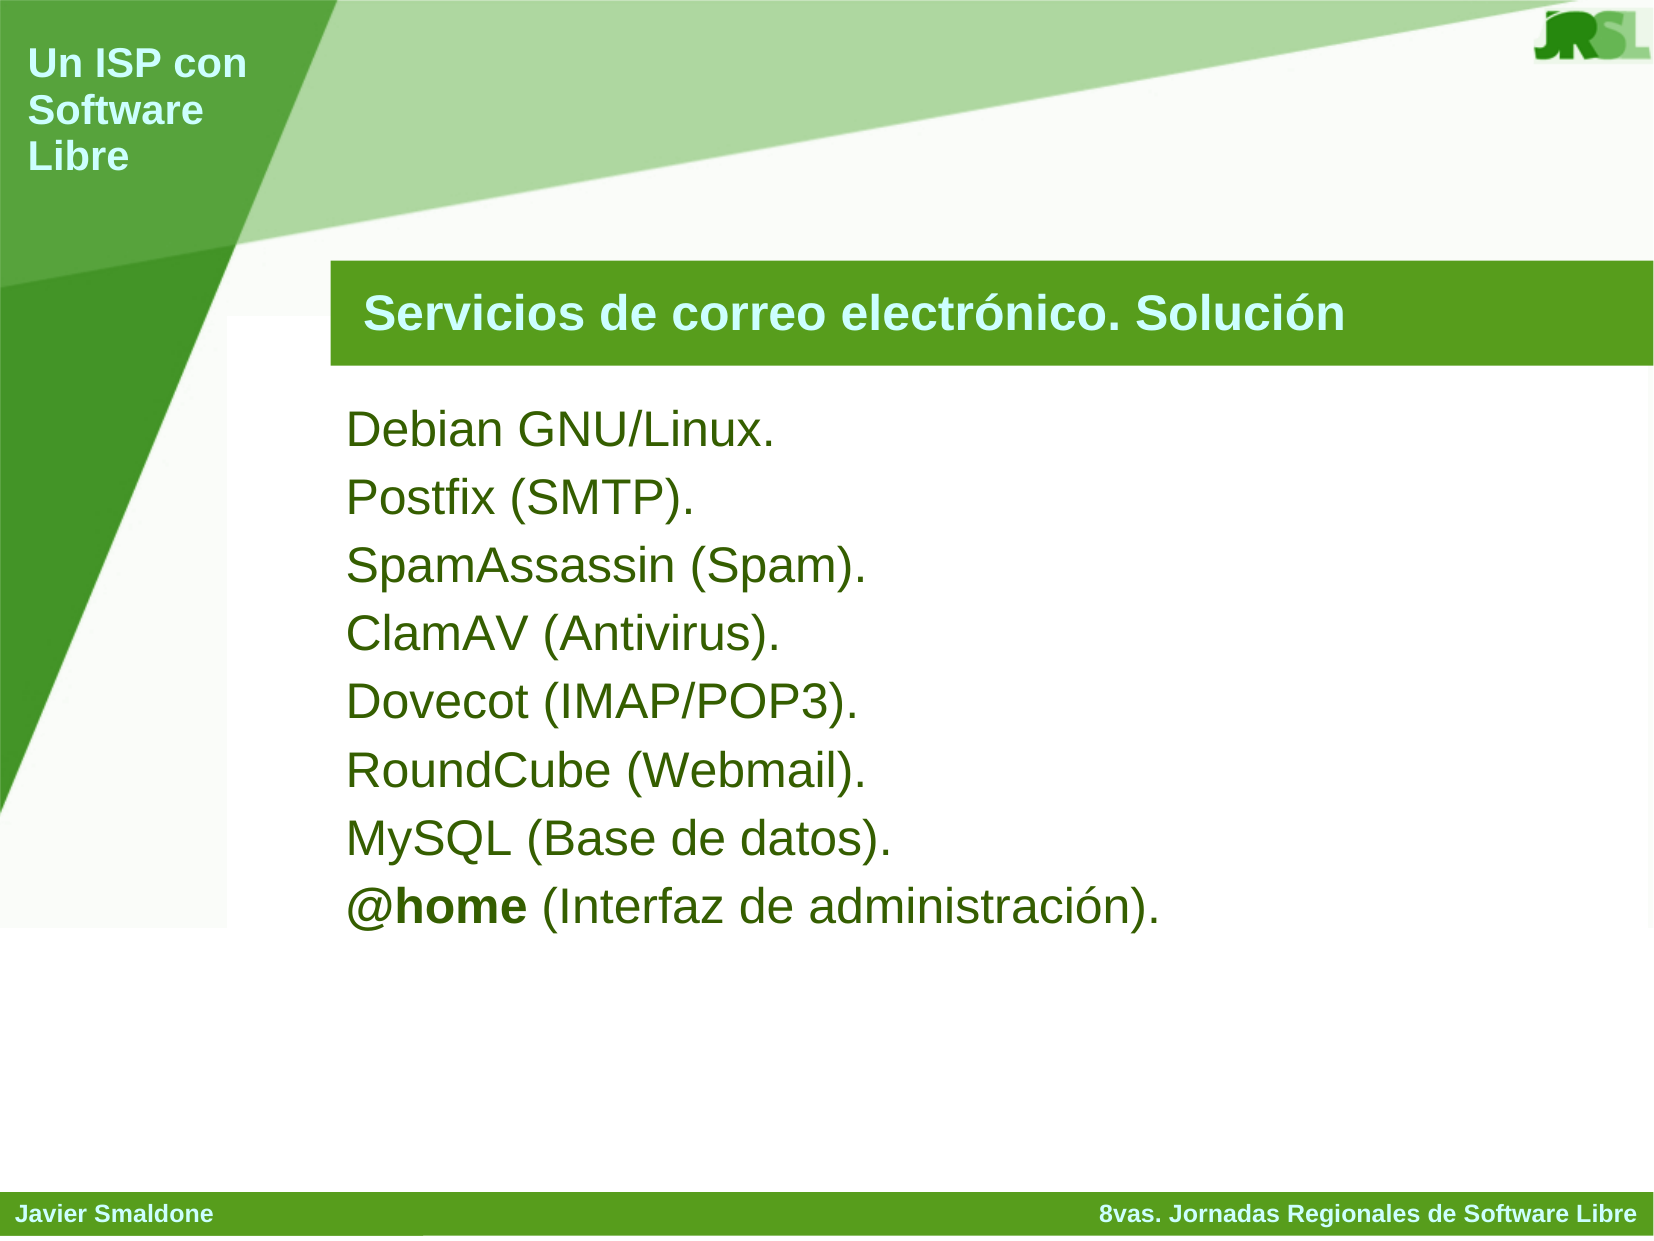

# Servicios de correo electrónico. Solución
Debian GNU/Linux.
Postfix (SMTP).
SpamAssassin (Spam).
ClamAV (Antivirus).
Dovecot (IMAP/POP3).
RoundCube (Webmail).
MySQL (Base de datos).
@home (Interfaz de administración).